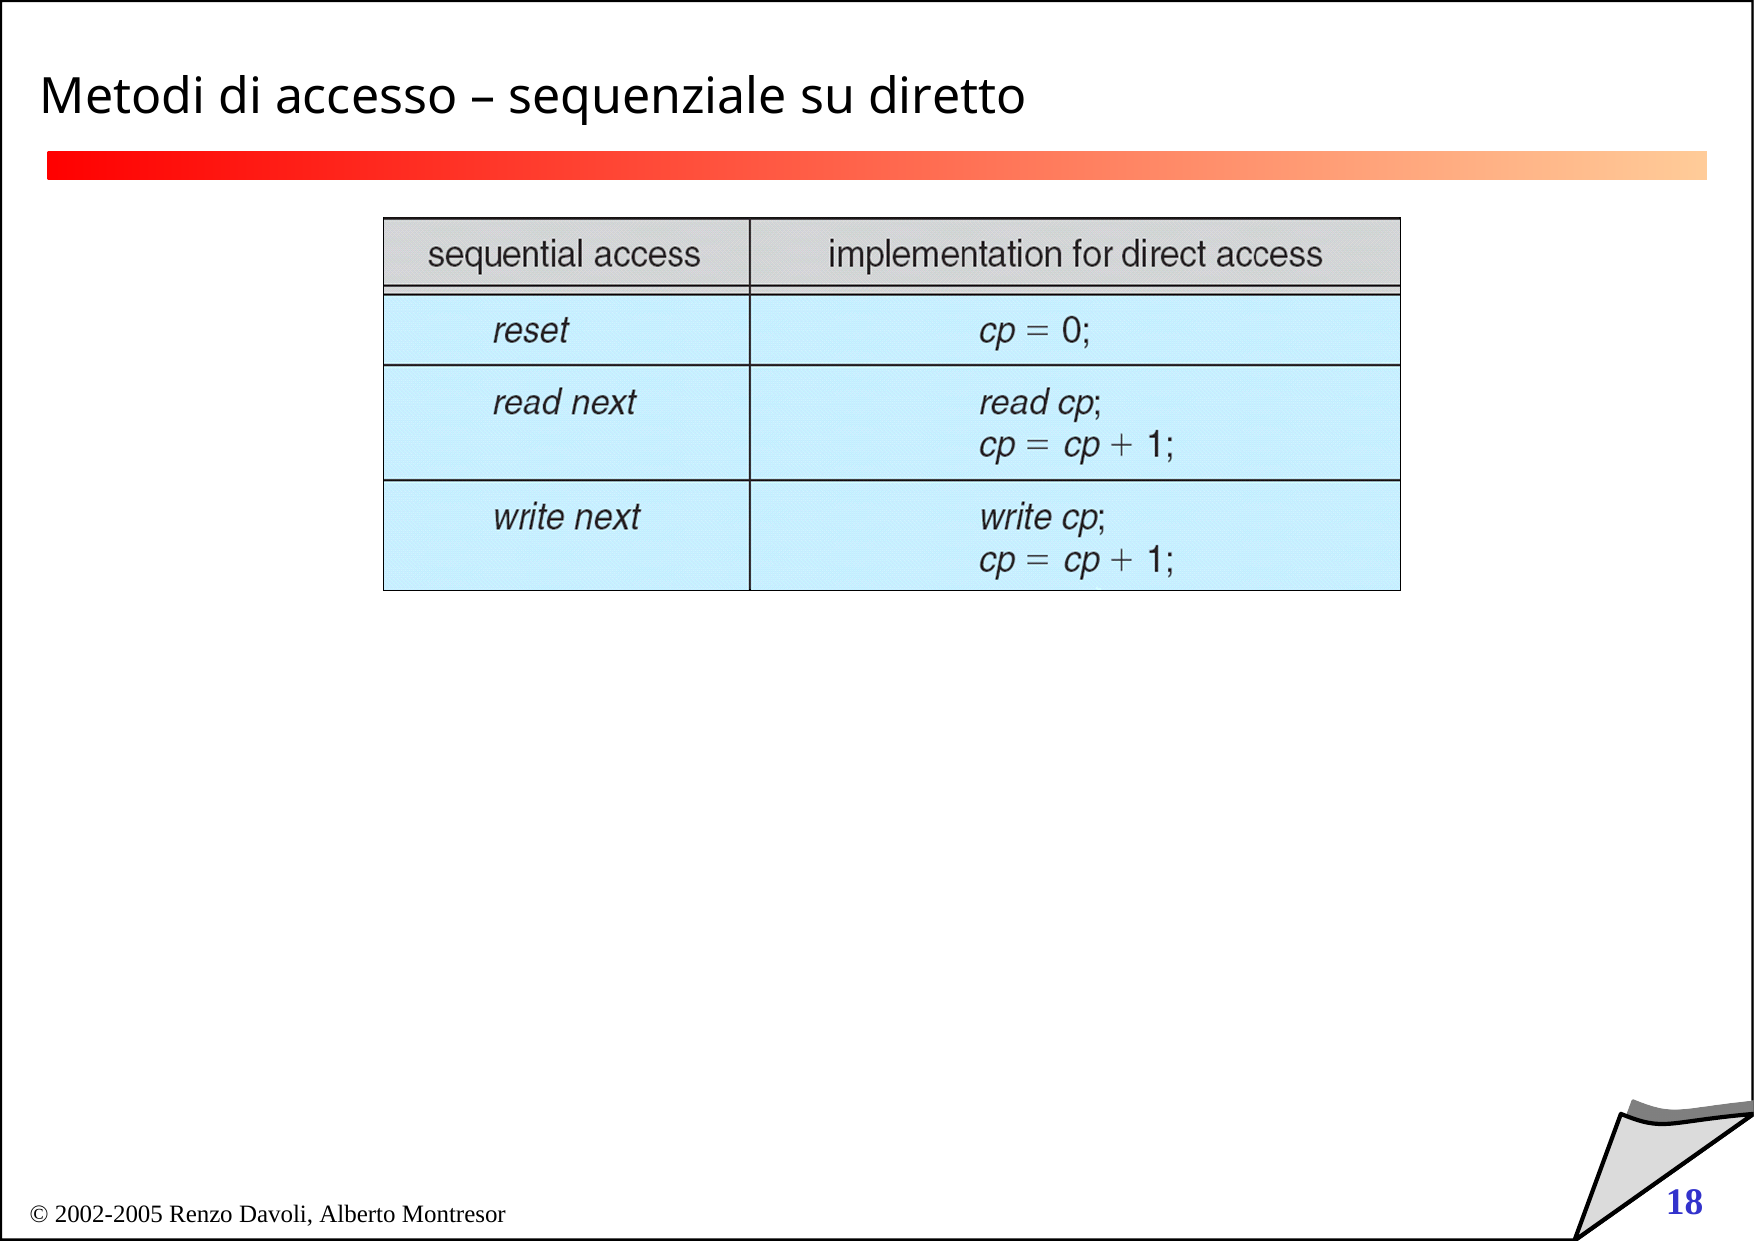

# Metodi di accesso – sequenziale su diretto